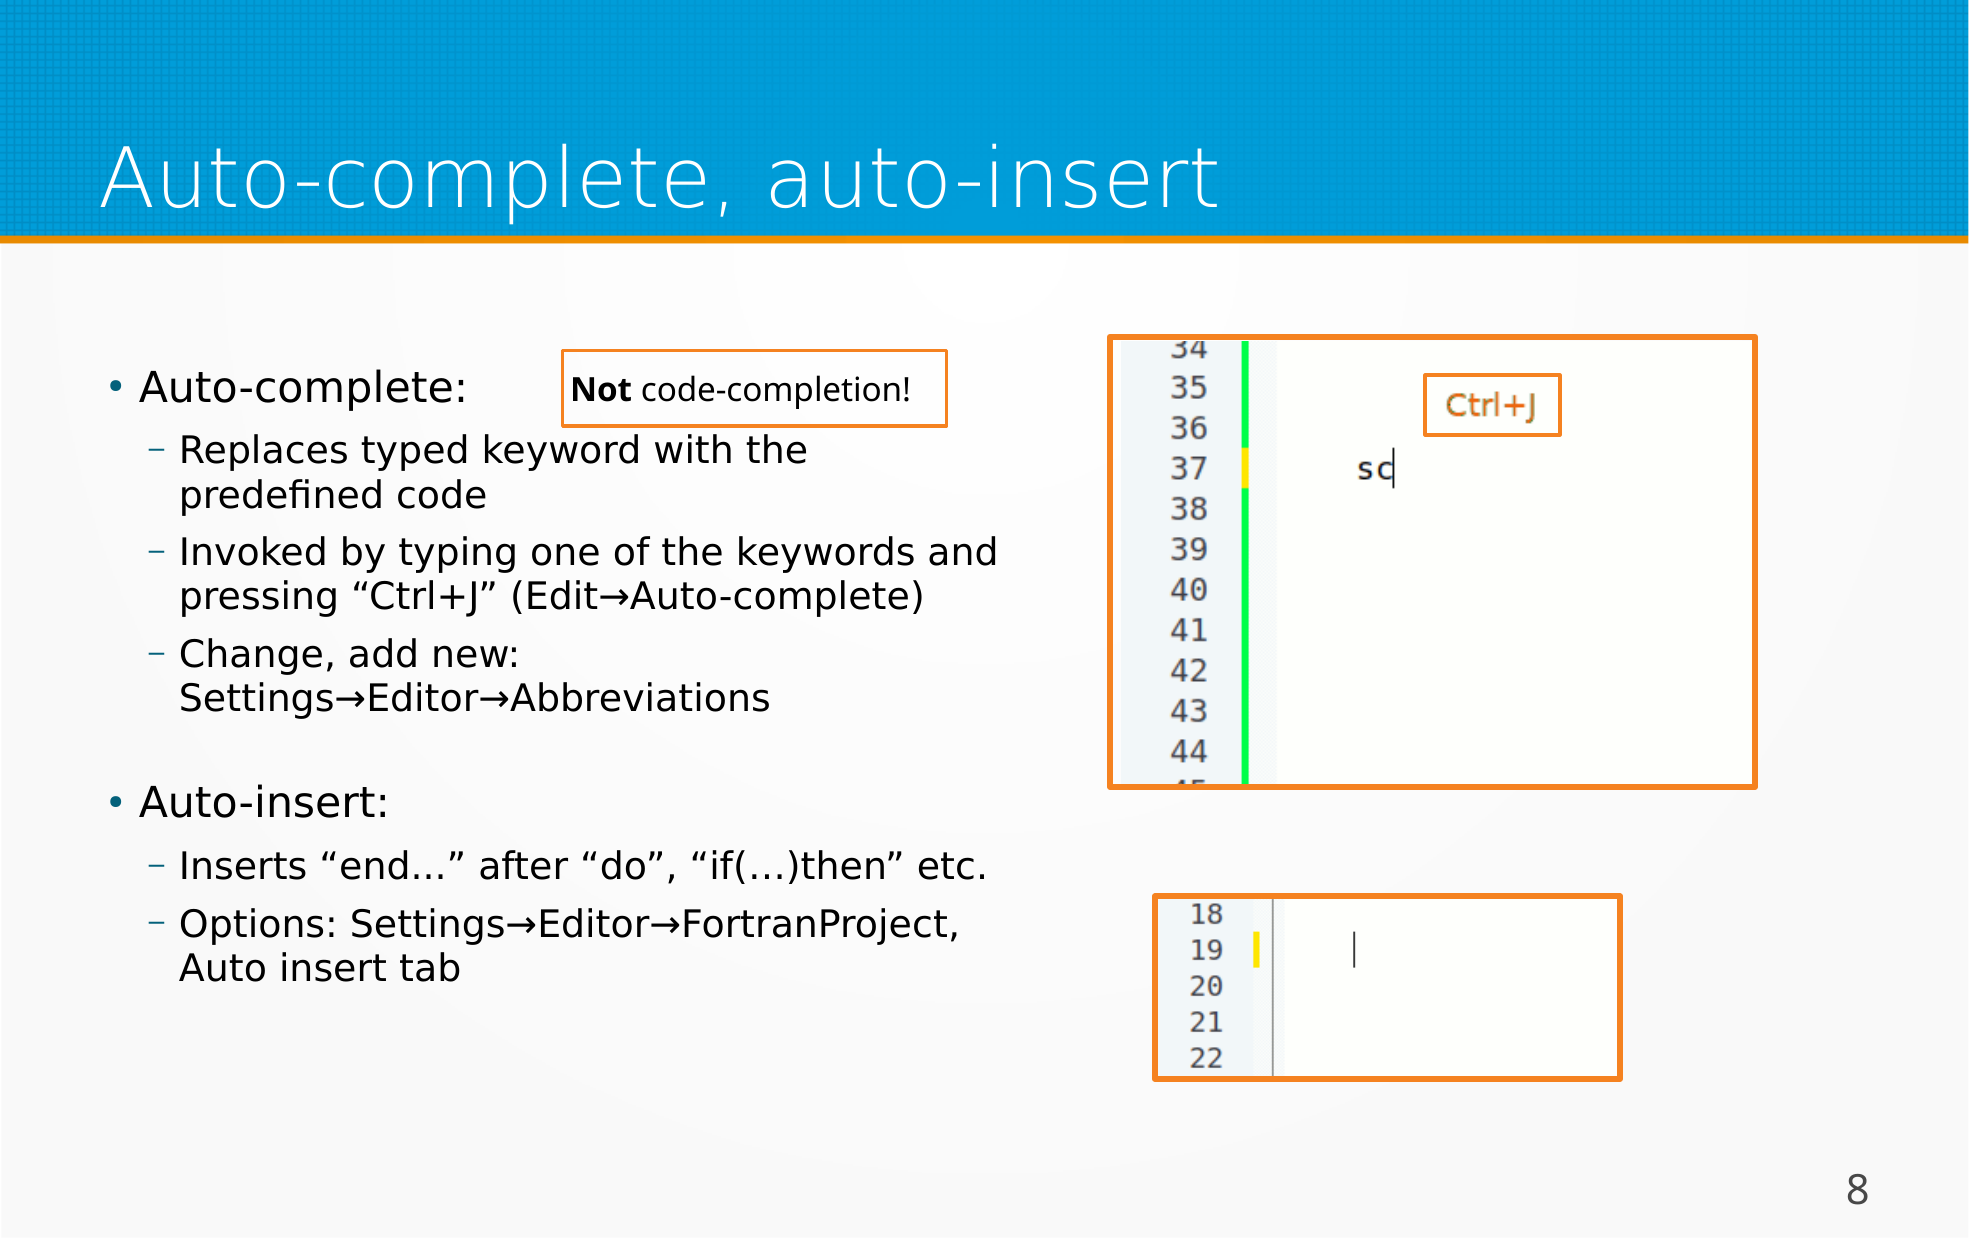

# Auto-complete, auto-insert
Auto-complete:
Replaces typed keyword with the predefined code
Invoked by typing one of the keywords and pressing “Ctrl+J” (Edit→Auto-complete)
Change, add new: Settings→Editor→Abbreviations
Auto-insert:
Inserts “end...” after “do”, “if(…)then” etc.
Options: Settings→Editor→FortranProject, Auto insert tab
Not code-completion!
8